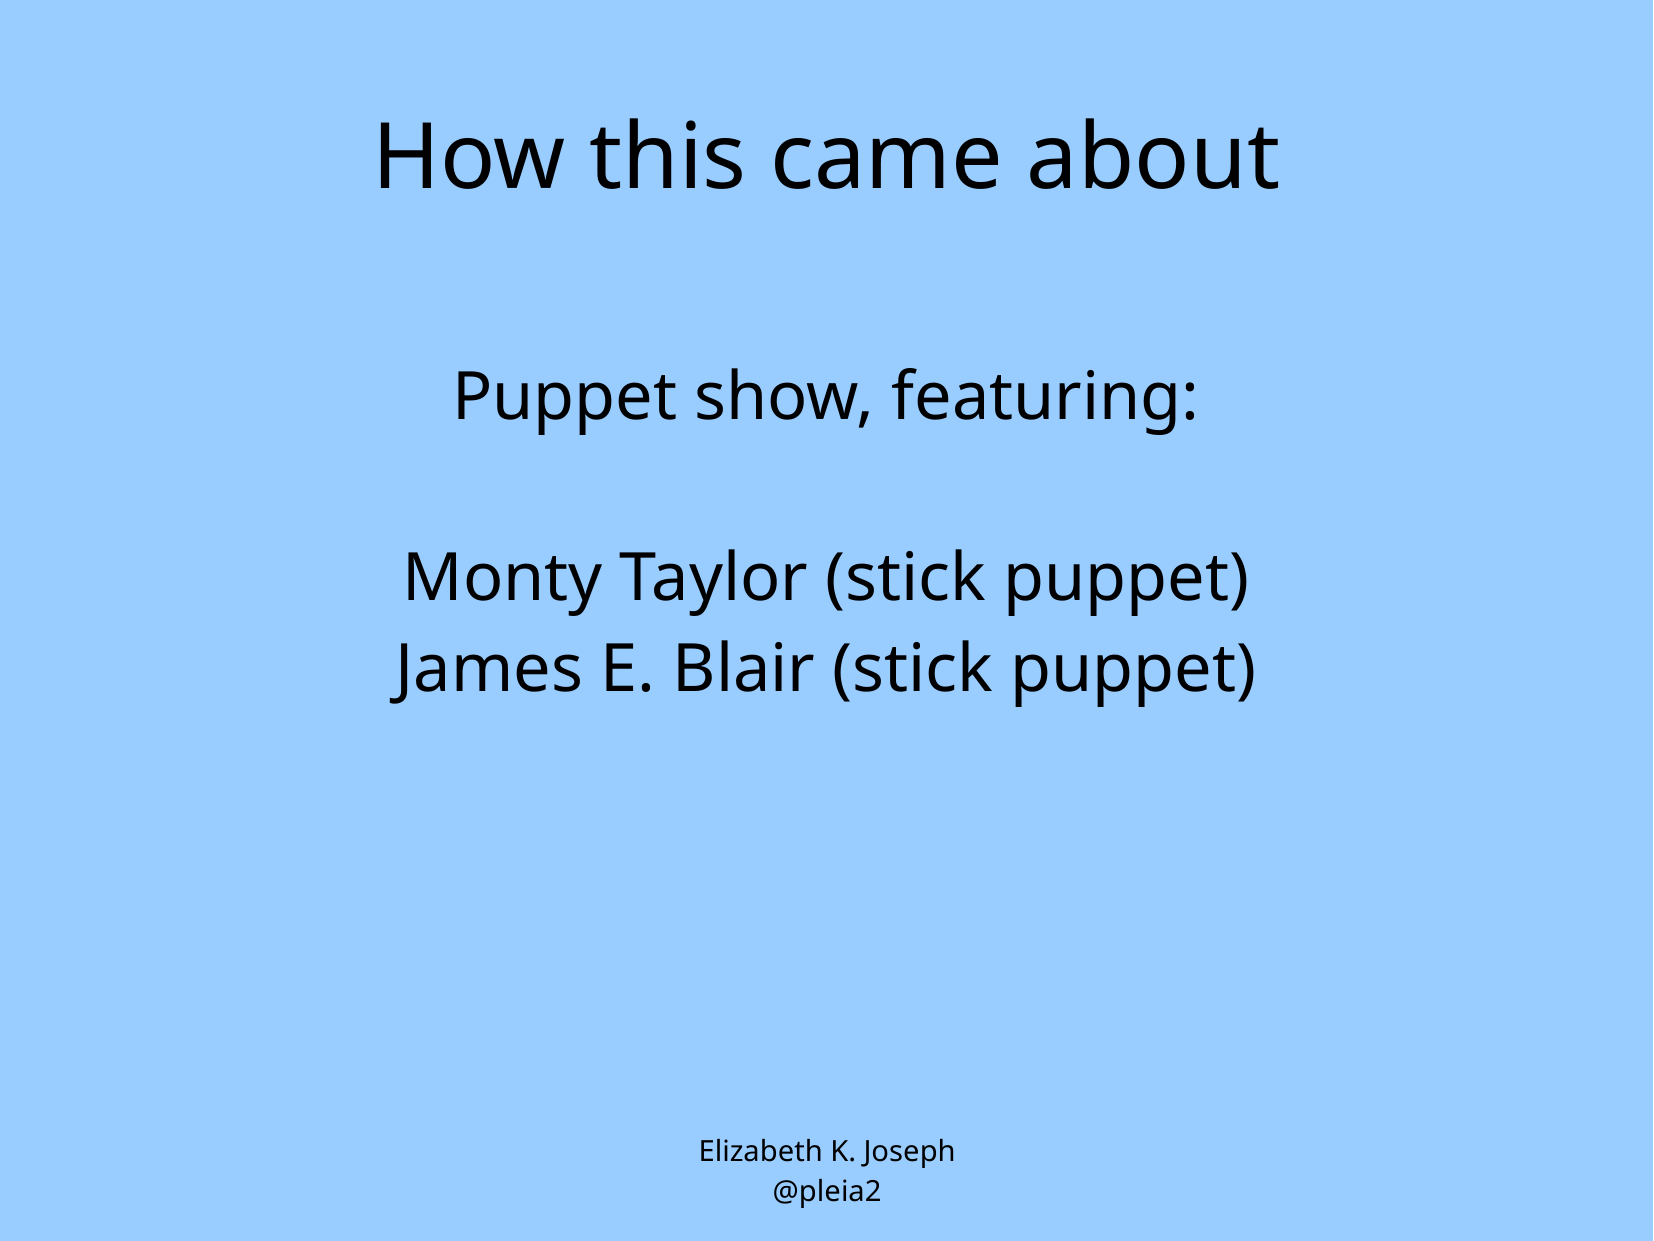

# How this came about
Puppet show, featuring:
Monty Taylor (stick puppet)
James E. Blair (stick puppet)